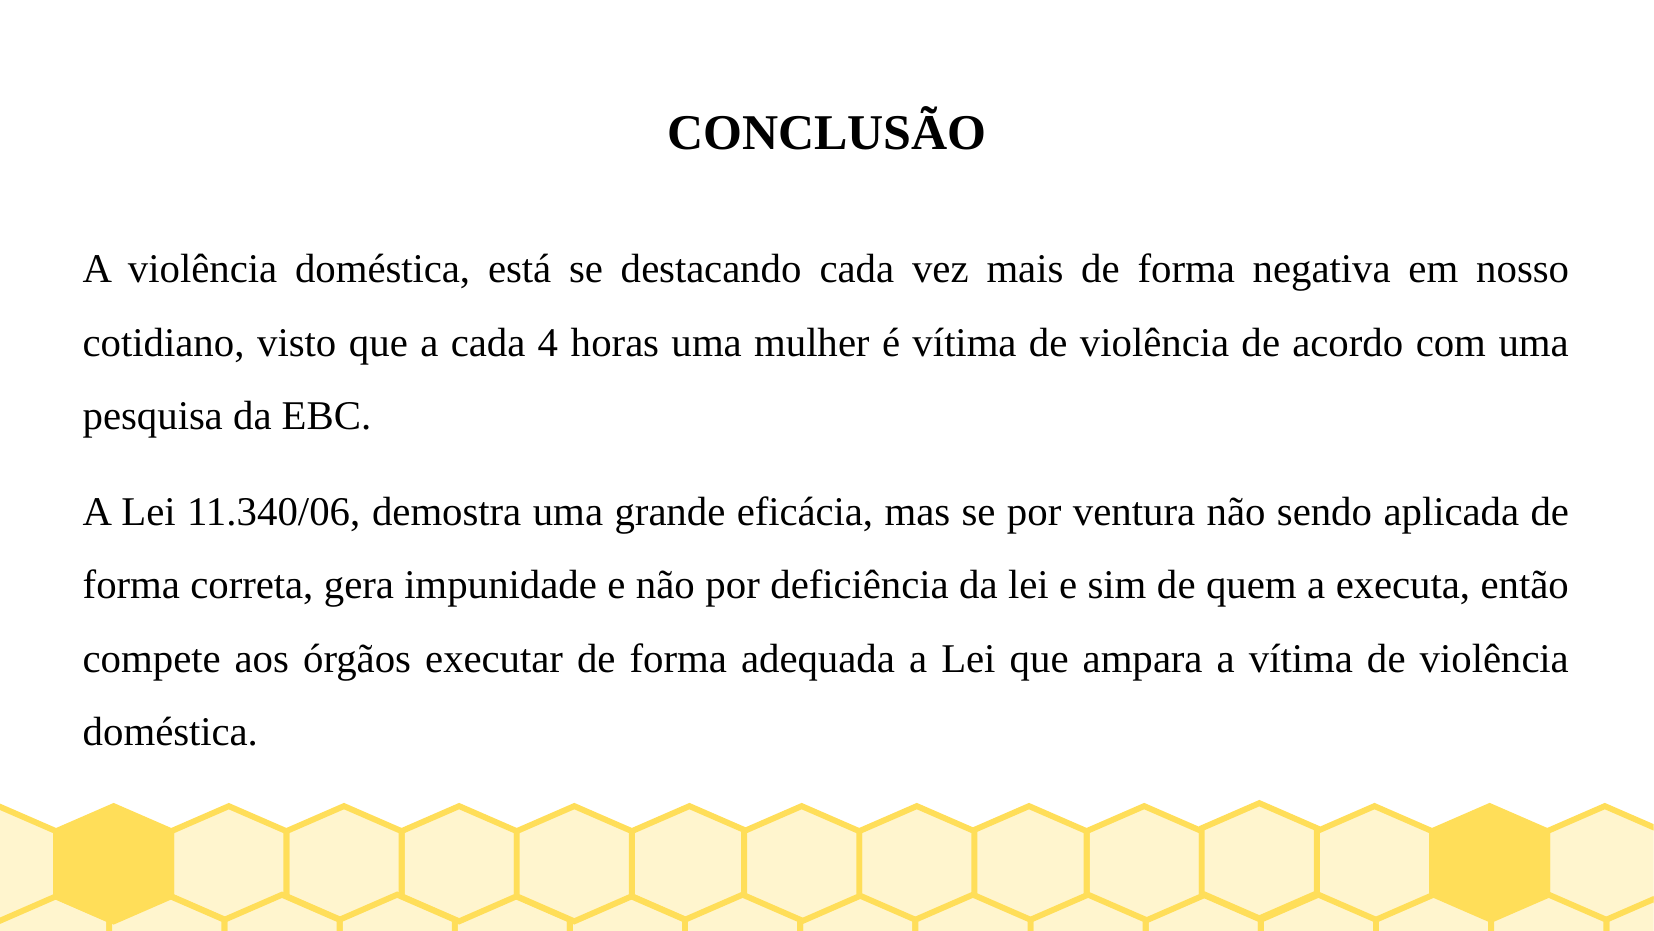

# CONCLUSÃO
A violência doméstica, está se destacando cada vez mais de forma negativa em nosso cotidiano, visto que a cada 4 horas uma mulher é vítima de violência de acordo com uma pesquisa da EBC.
A Lei 11.340/06, demostra uma grande eficácia, mas se por ventura não sendo aplicada de forma correta, gera impunidade e não por deficiência da lei e sim de quem a executa, então compete aos órgãos executar de forma adequada a Lei que ampara a vítima de violência doméstica.